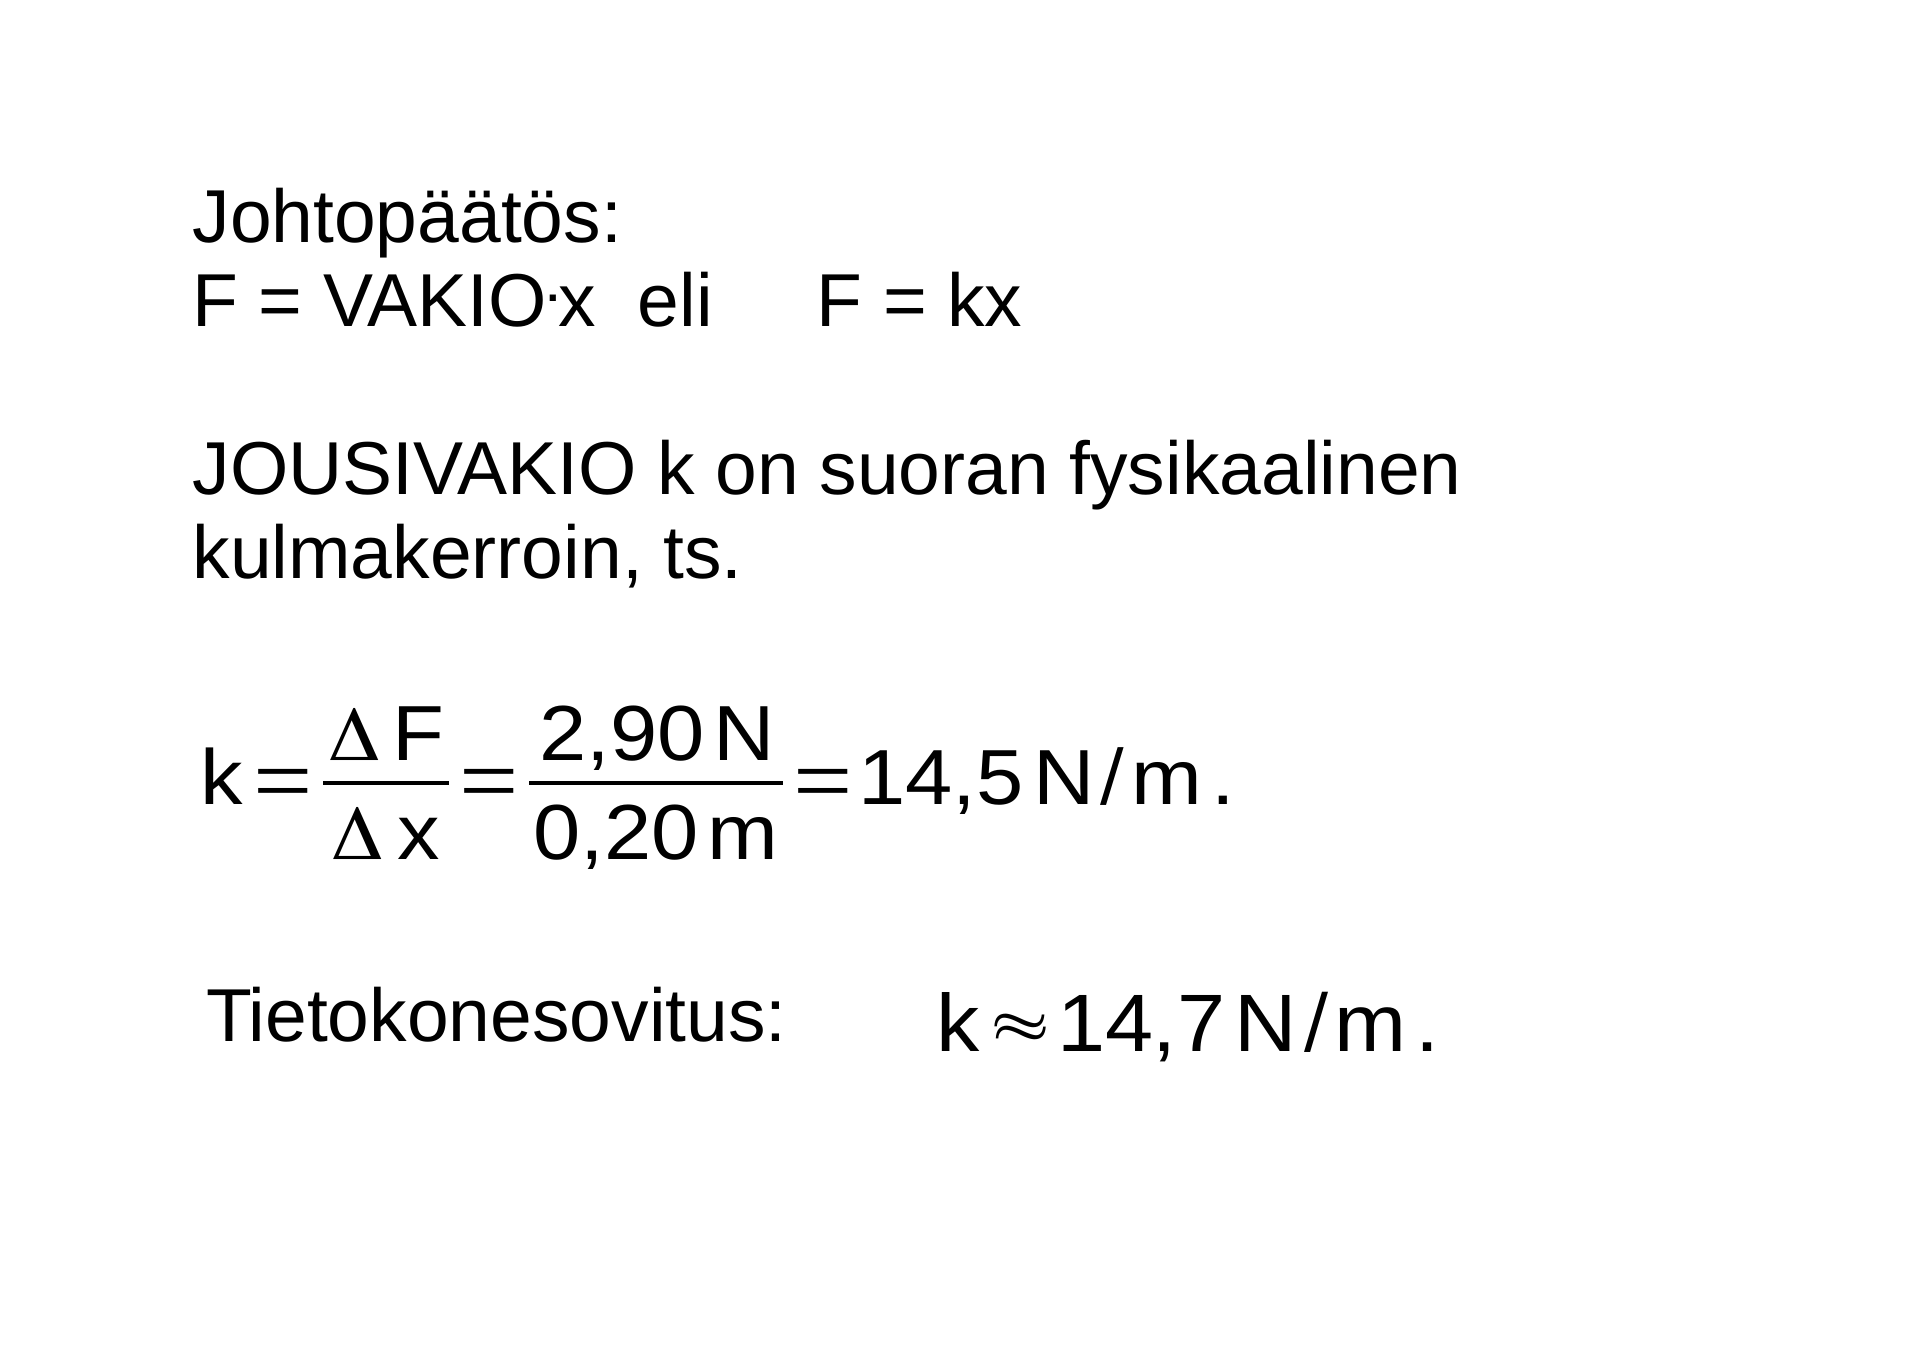

Johtopäätös:
F = VAKIO.x eli F = kx
JOUSIVAKIO k on suoran fysikaalinen
kulmakerroin, ts.
Tietokonesovitus: